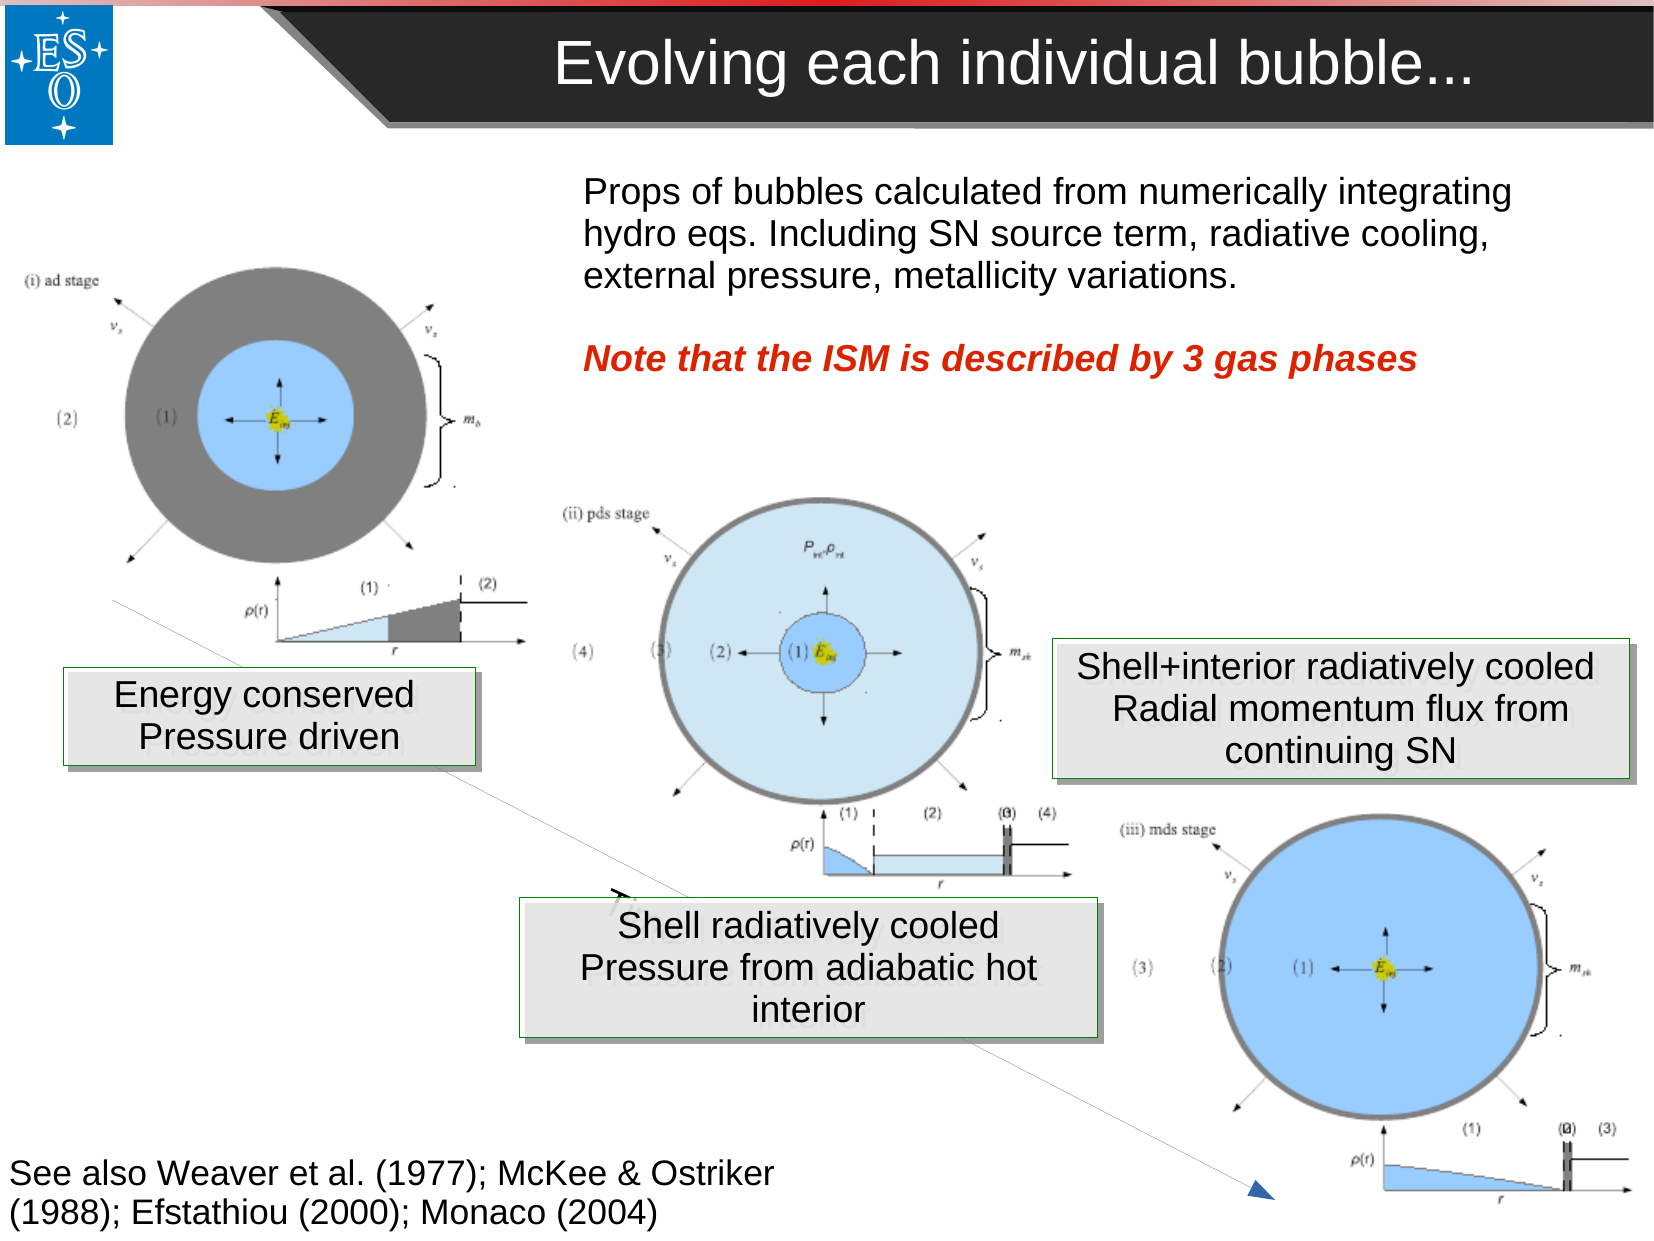

# Evolving each individual bubble...
Props of bubbles calculated from numerically integrating hydro eqs. Including SN source term, radiative cooling, external pressure, metallicity variations.
Note that the ISM is described by 3 gas phases
Shell+interior radiatively cooled
Radial momentum flux from continuing SN
Energy conserved
Pressure driven
Shell radiatively cooled
Pressure from adiabatic hot interior
Time
See also Weaver et al. (1977); McKee & Ostriker (1988); Efstathiou (2000); Monaco (2004)